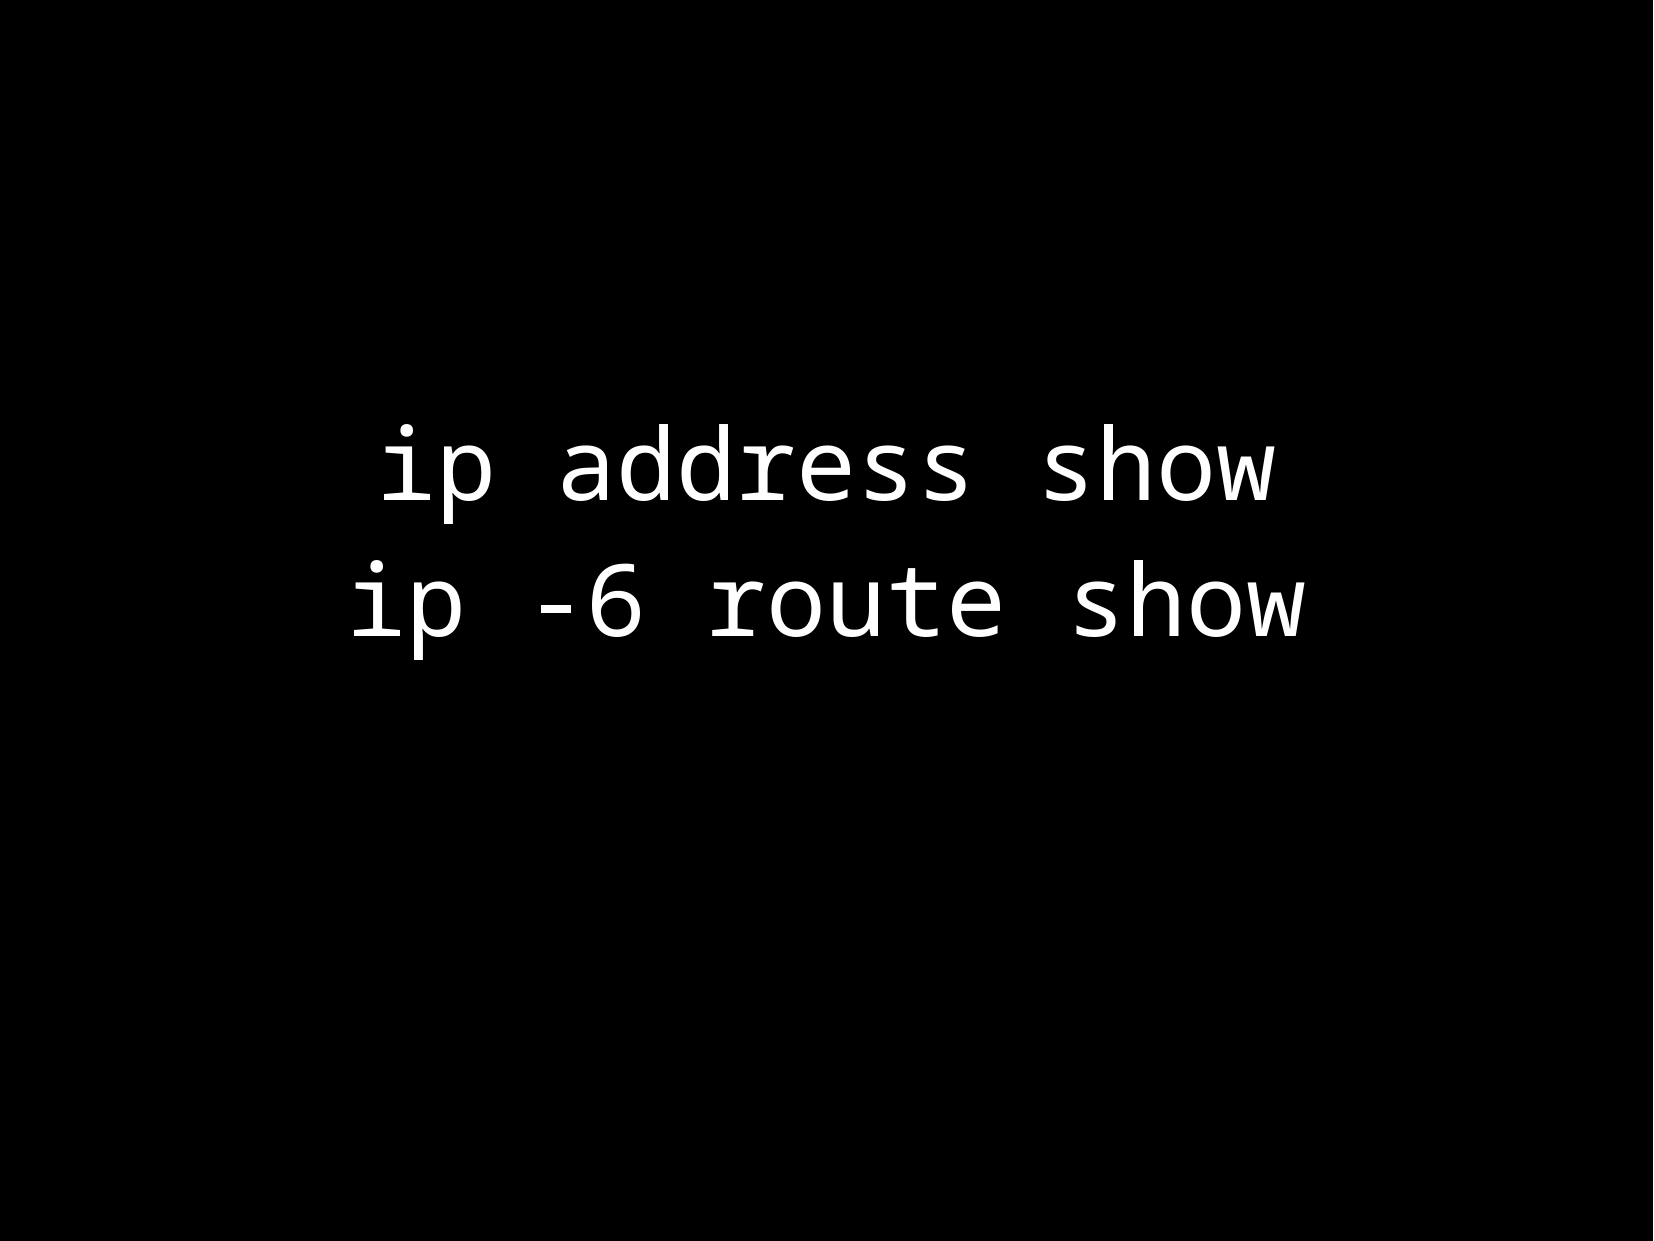

# ip address show
ip -6 route show